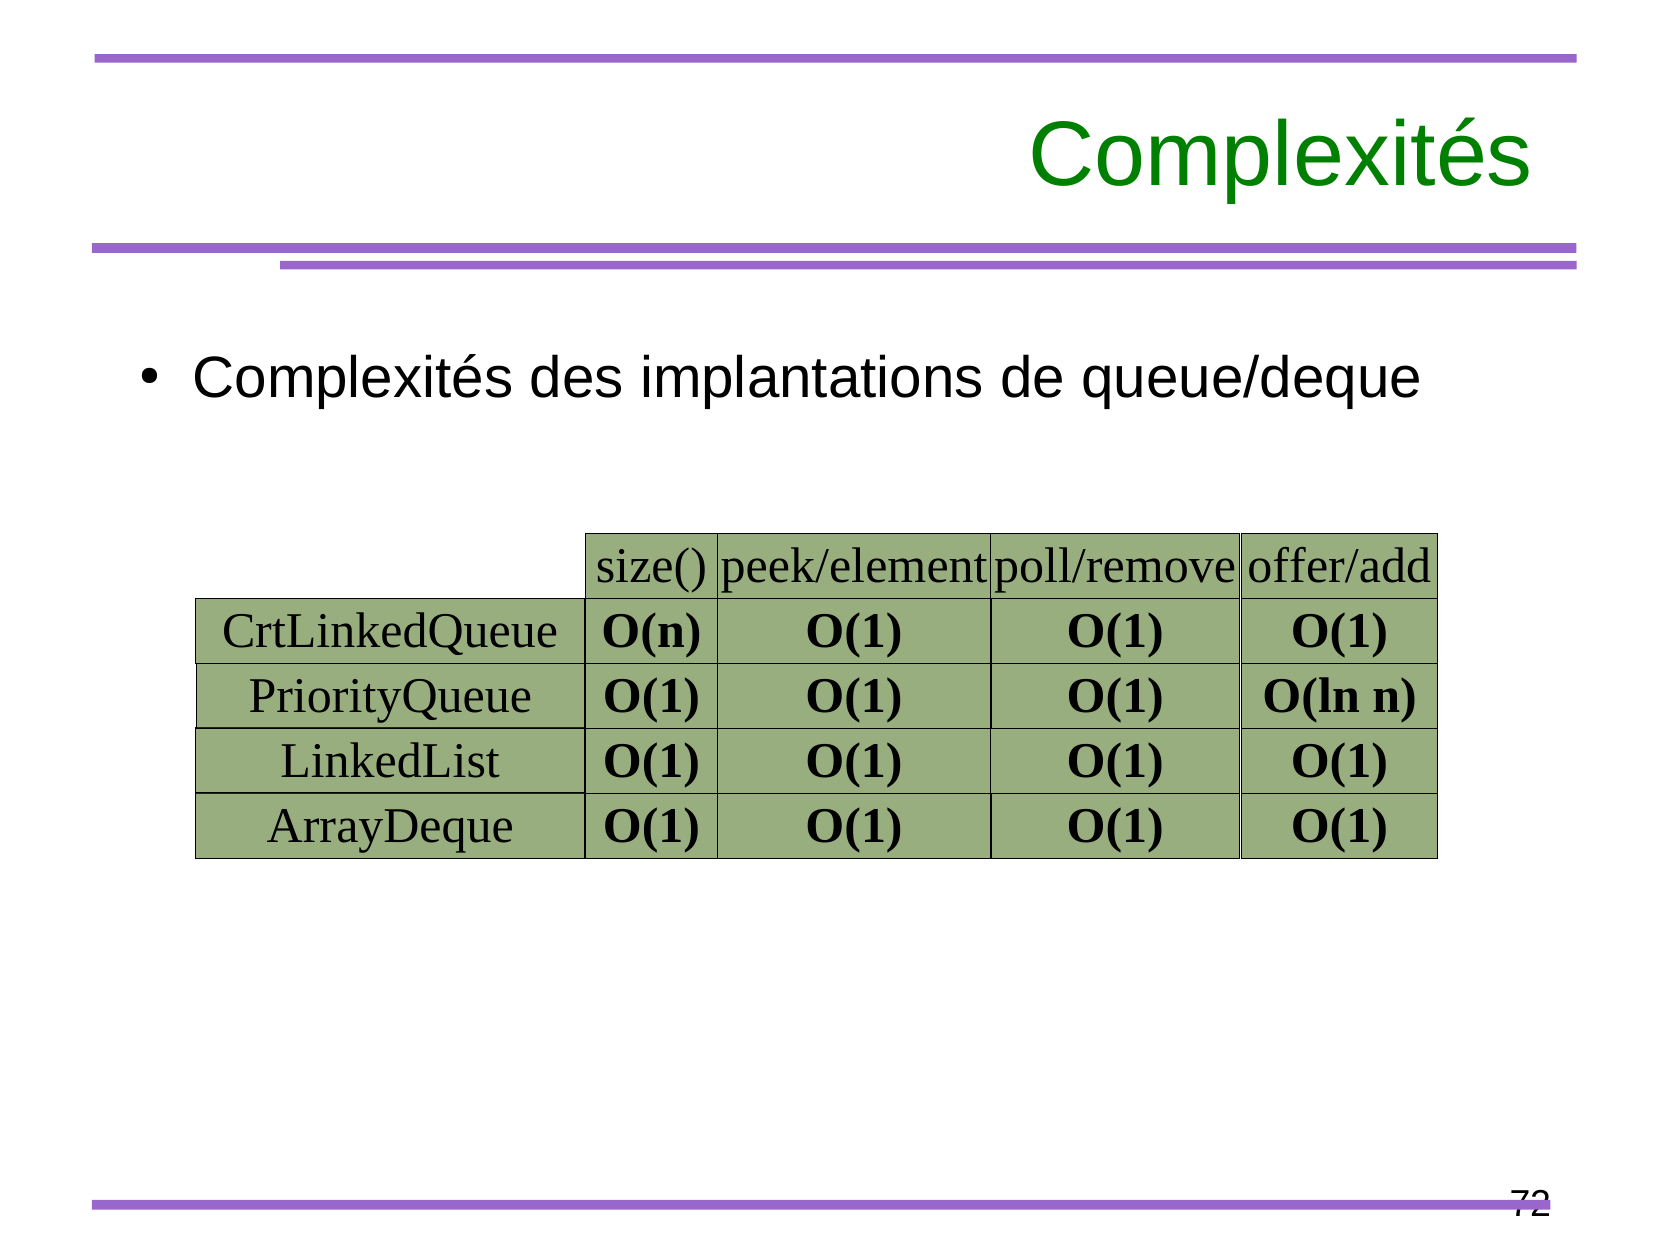

# Complexités
Complexités des implantations de queue/deque
peek/element
size()
poll/remove
offer/add
CrtLinkedQueue
O(1)
O(n)
O(1)
O(1)
PriorityQueue
O(1)
O(1)
O(1)
O(ln n)
LinkedList
O(1)
O(1)
O(1)
O(1)
ArrayDeque
O(1)
O(1)
O(1)
O(1)